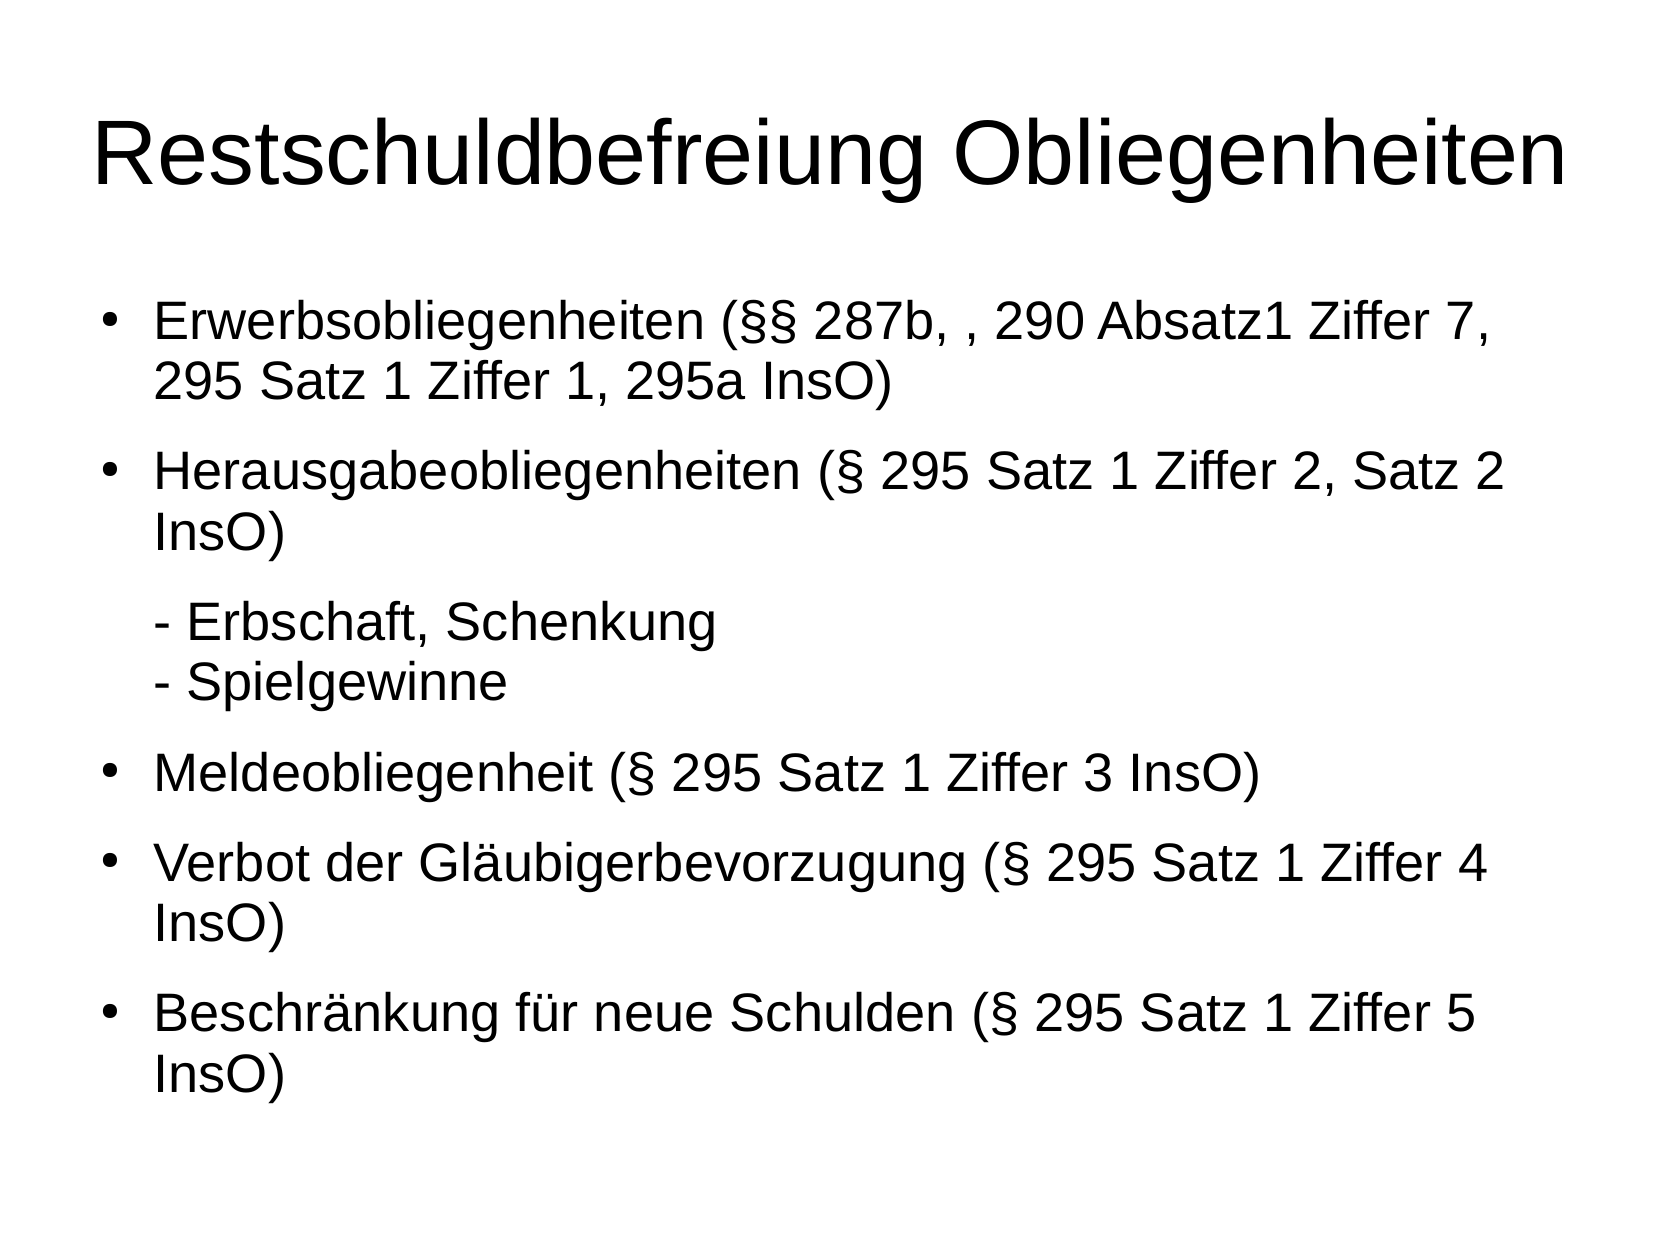

# Restschuldbefreiung Obliegenheiten
Erwerbsobliegenheiten (§§ 287b, , 290 Absatz1 Ziffer 7, 295 Satz 1 Ziffer 1, 295a InsO)
Herausgabeobliegenheiten (§ 295 Satz 1 Ziffer 2, Satz 2 InsO)
- Erbschaft, Schenkung
- Spielgewinne
Meldeobliegenheit (§ 295 Satz 1 Ziffer 3 InsO)
Verbot der Gläubigerbevorzugung (§ 295 Satz 1 Ziffer 4 InsO)
Beschränkung für neue Schulden (§ 295 Satz 1 Ziffer 5 InsO)